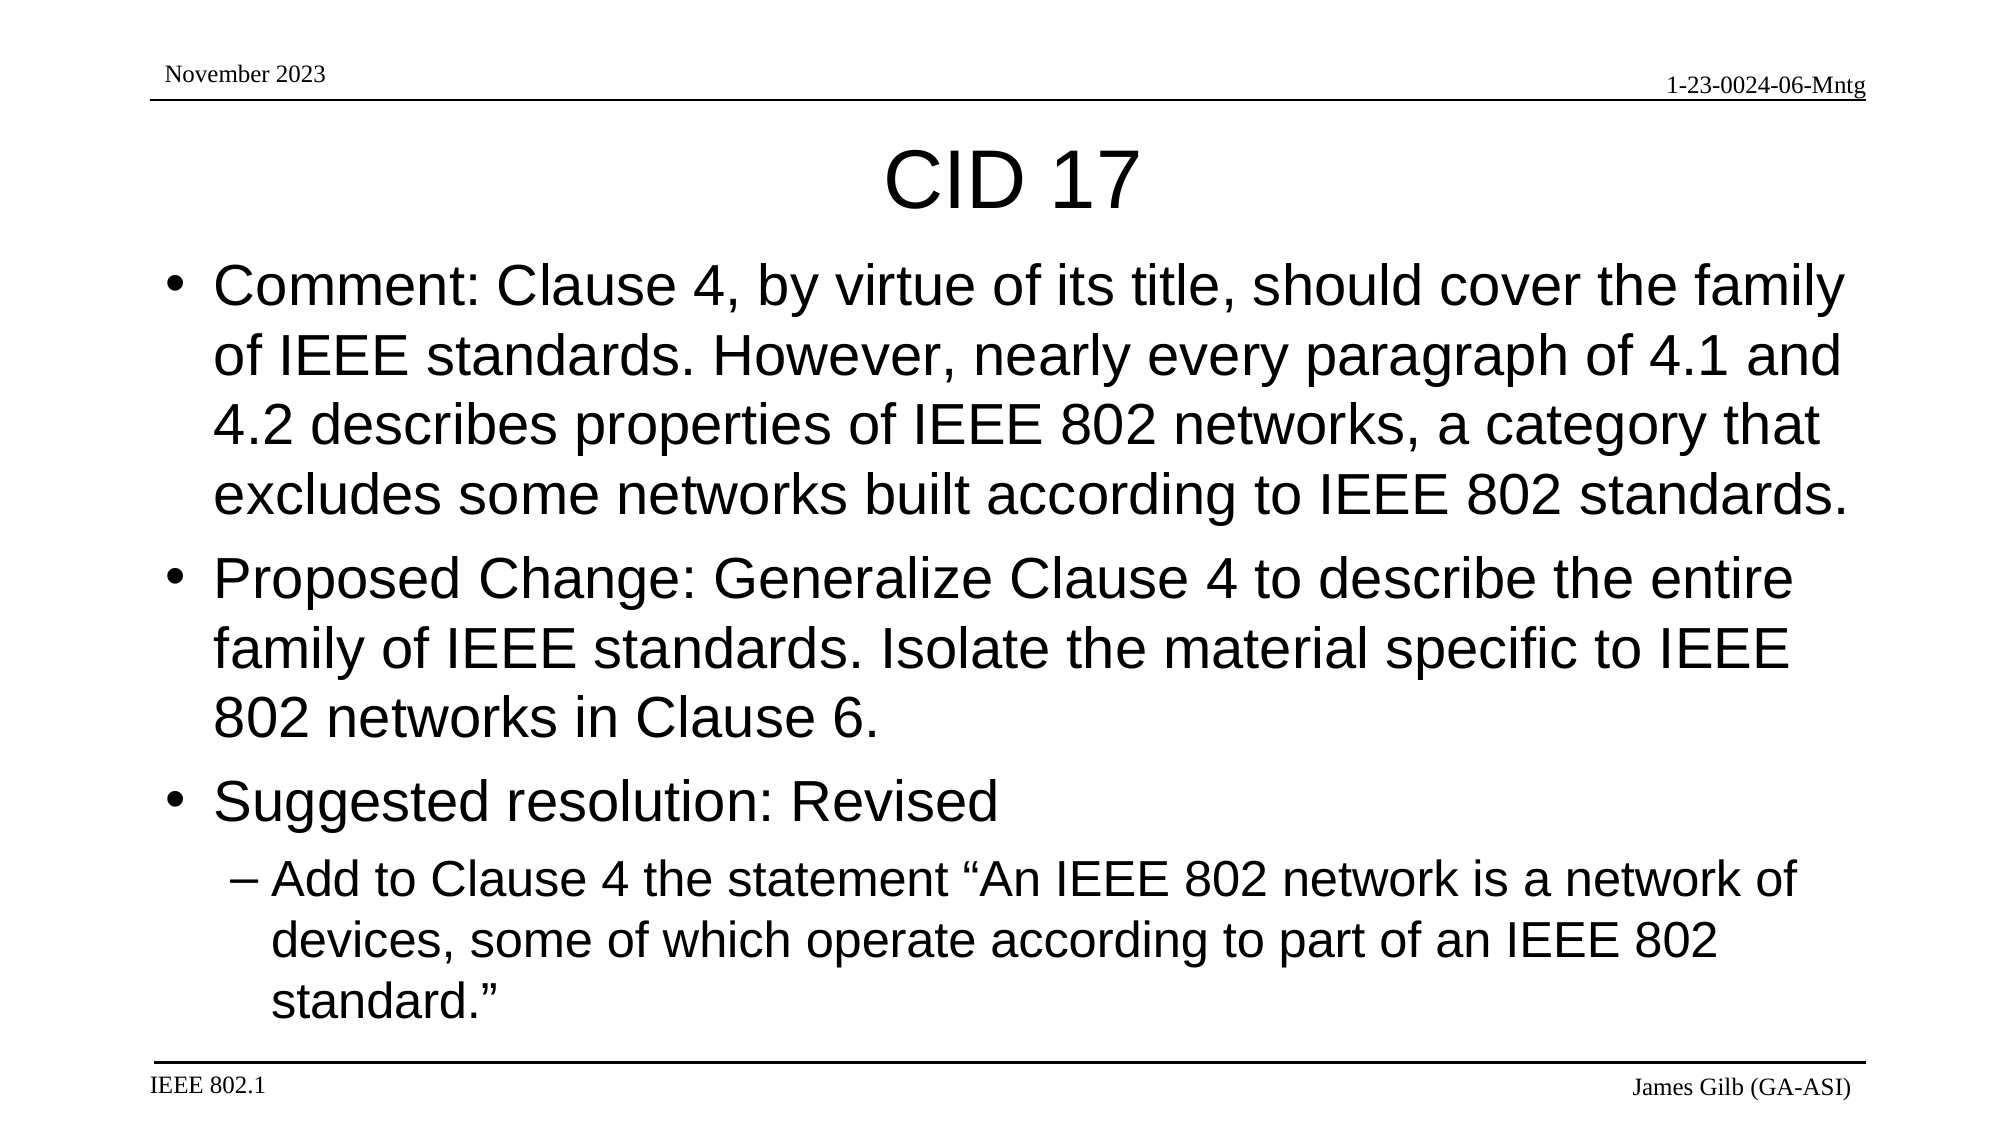

# CID 17
Comment: Clause 4, by virtue of its title, should cover the family of IEEE standards. However, nearly every paragraph of 4.1 and 4.2 describes properties of IEEE 802 networks, a category that excludes some networks built according to IEEE 802 standards.
Proposed Change: Generalize Clause 4 to describe the entire family of IEEE standards. Isolate the material specific to IEEE 802 networks in Clause 6.
Suggested resolution: Revised
Add to Clause 4 the statement “An IEEE 802 network is a network of devices, some of which operate according to part of an IEEE 802 standard.”